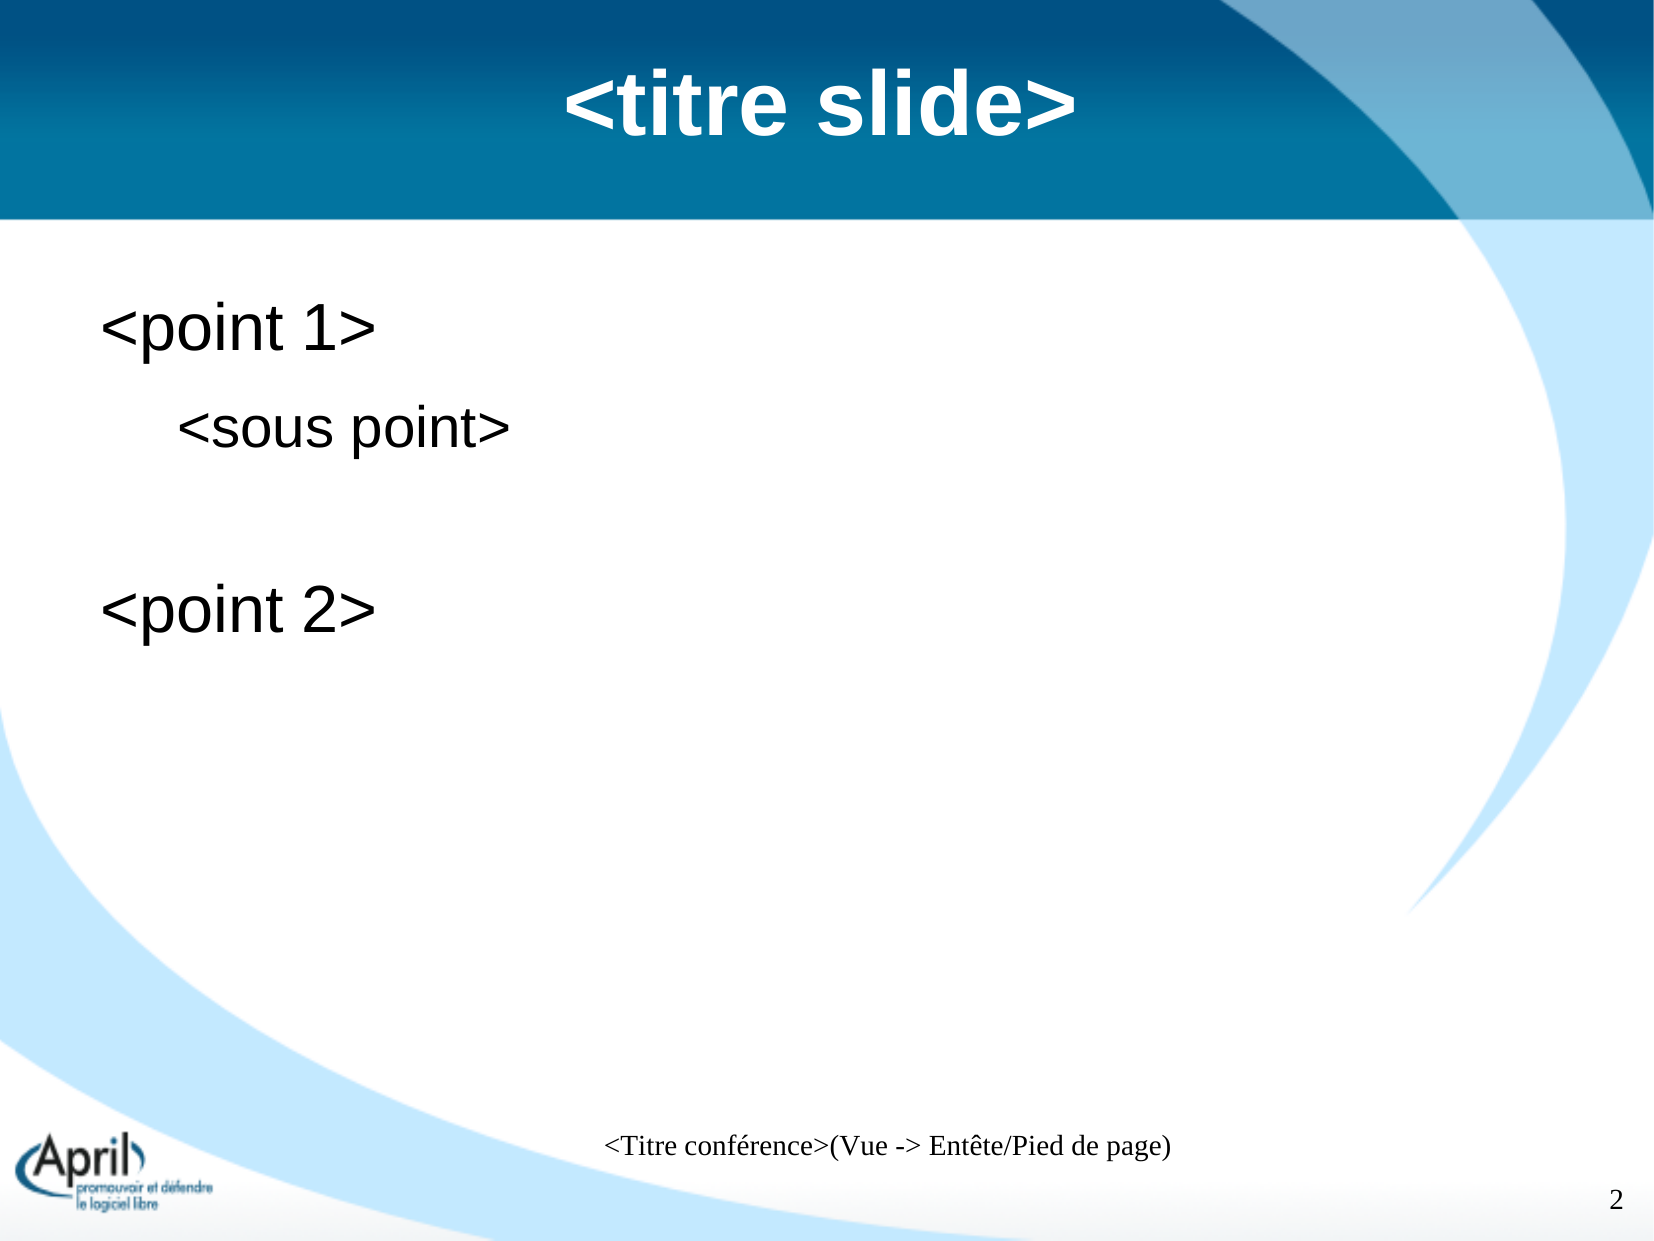

# <titre slide>
<point 1>
<sous point>
<point 2>
<Titre conférence>(Vue -> Entête/Pied de page)
2